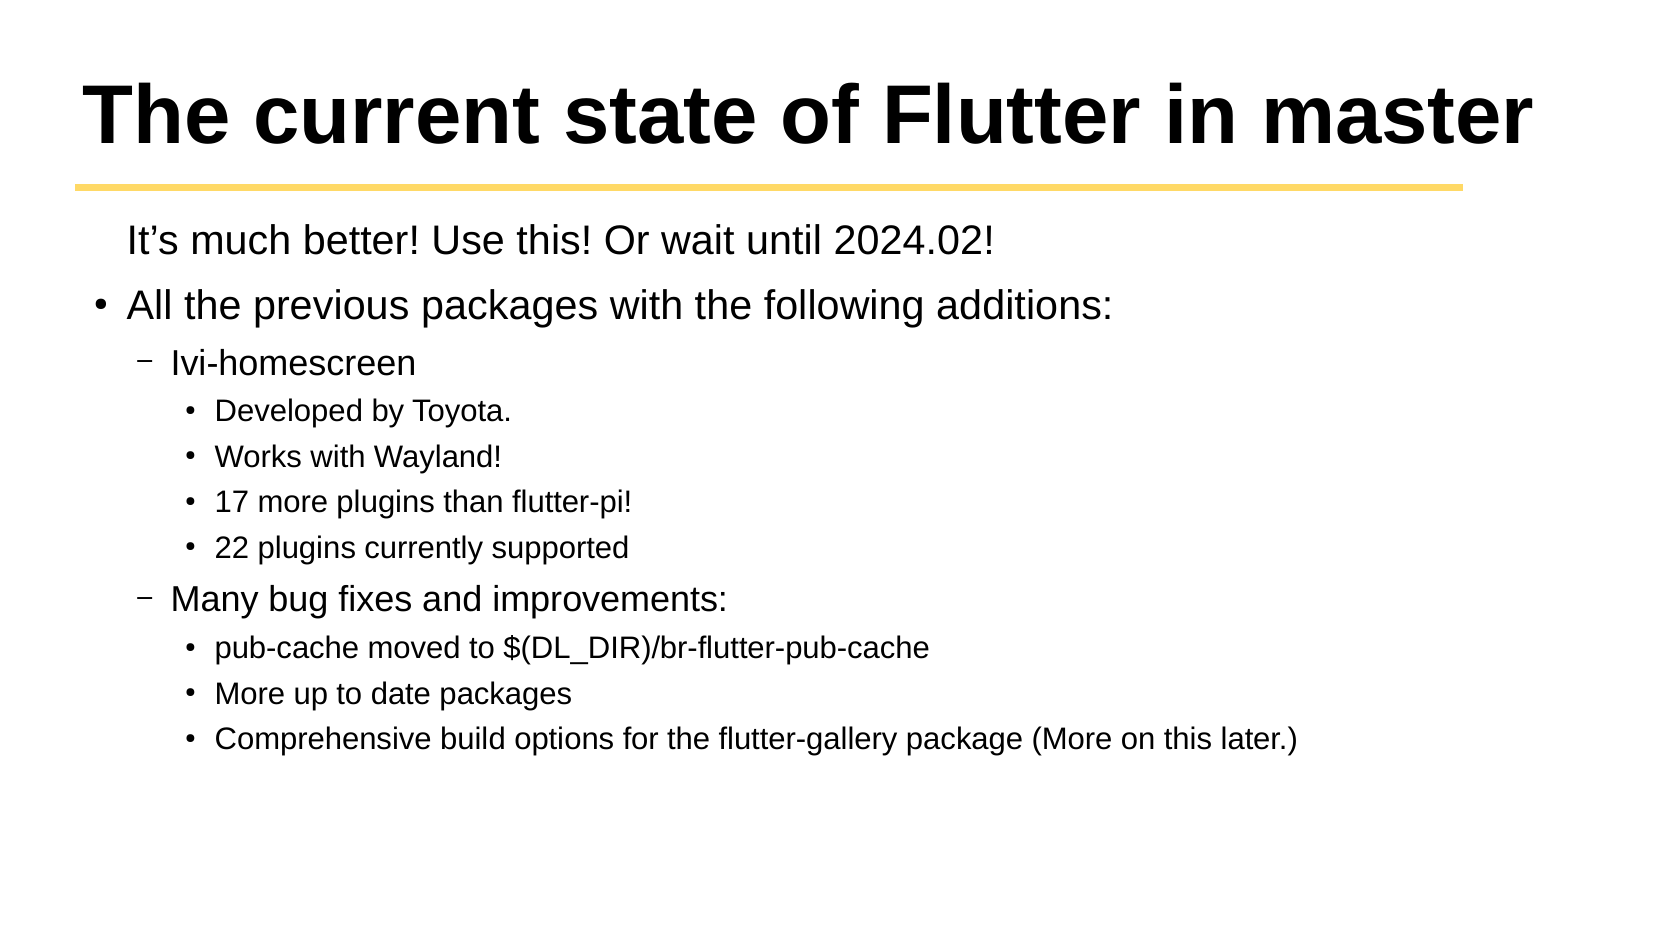

# The current state of Flutter in master
It’s much better! Use this! Or wait until 2024.02!
All the previous packages with the following additions:
Ivi-homescreen
Developed by Toyota.
Works with Wayland!
17 more plugins than flutter-pi!
22 plugins currently supported
Many bug fixes and improvements:
pub-cache moved to $(DL_DIR)/br-flutter-pub-cache
More up to date packages
Comprehensive build options for the flutter-gallery package (More on this later.)